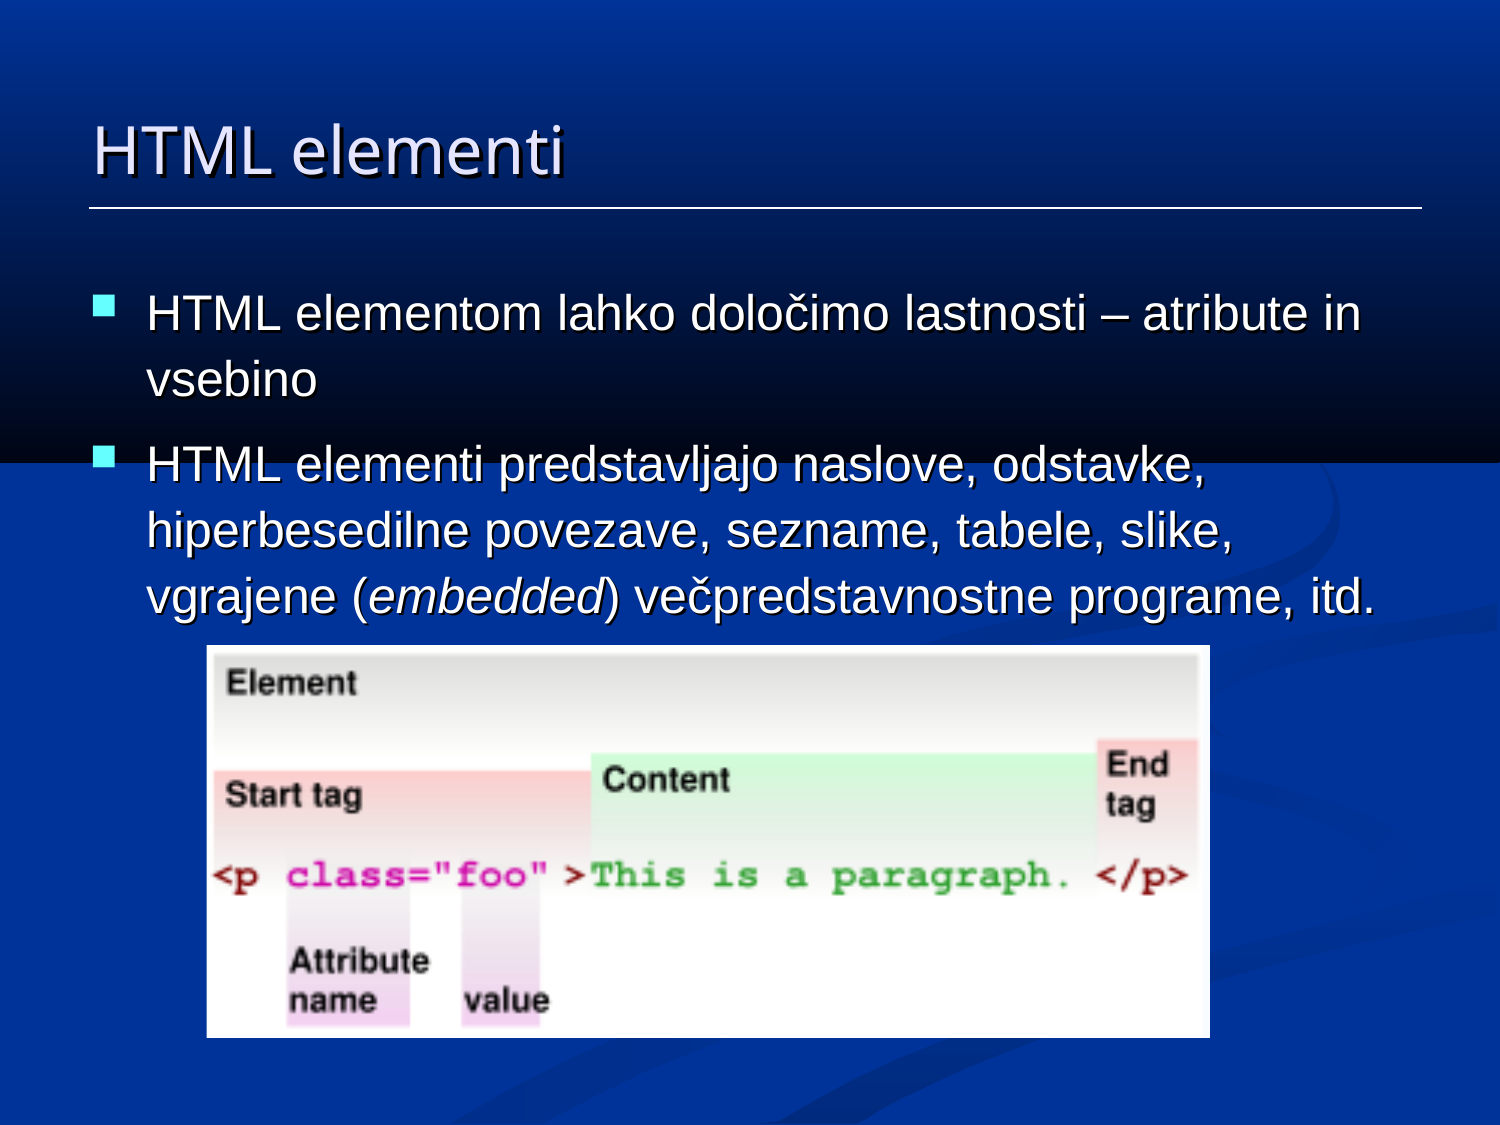

HTML elementi
HTML elementom lahko določimo lastnosti – atribute in vsebino
HTML elementi predstavljajo naslove, odstavke, hiperbesedilne povezave, sezname, tabele, slike, vgrajene (embedded) večpredstavnostne programe, itd.